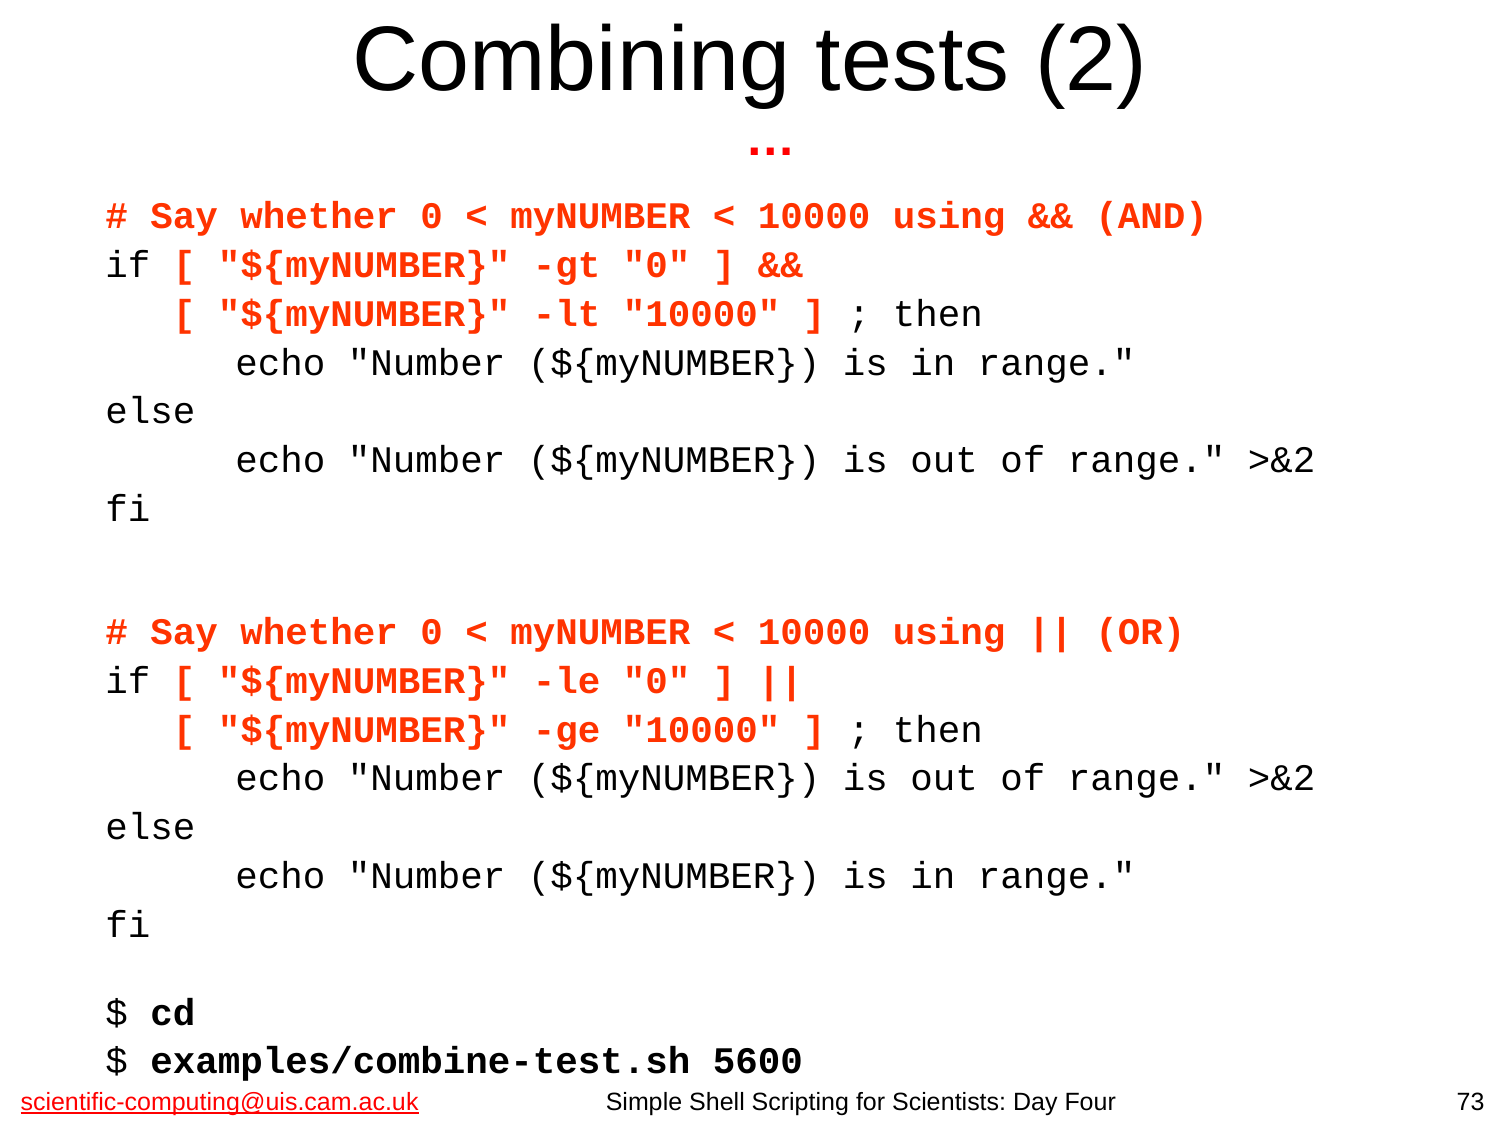

# Combining tests (2)
…
# Say whether 0 < myNUMBER < 10000 using && (AND)
if [ "${myNUMBER}" -gt "0" ] &&
 [ "${myNUMBER}" -lt "10000" ] ; then
		echo "Number (${myNUMBER}) is in range."
else
		echo "Number (${myNUMBER}) is out of range." >&2
fi
# Say whether 0 < myNUMBER < 10000 using || (OR)
if [ "${myNUMBER}" -le "0" ] ||
 [ "${myNUMBER}" -ge "10000" ] ; then
		echo "Number (${myNUMBER}) is out of range." >&2
else
		echo "Number (${myNUMBER}) is in range."
fi
$ cd
$ examples/combine-test.sh 5600
escience-support@ucs.cam.ac.uk	Simple Shell Scripting for Scientists: Day Three
73